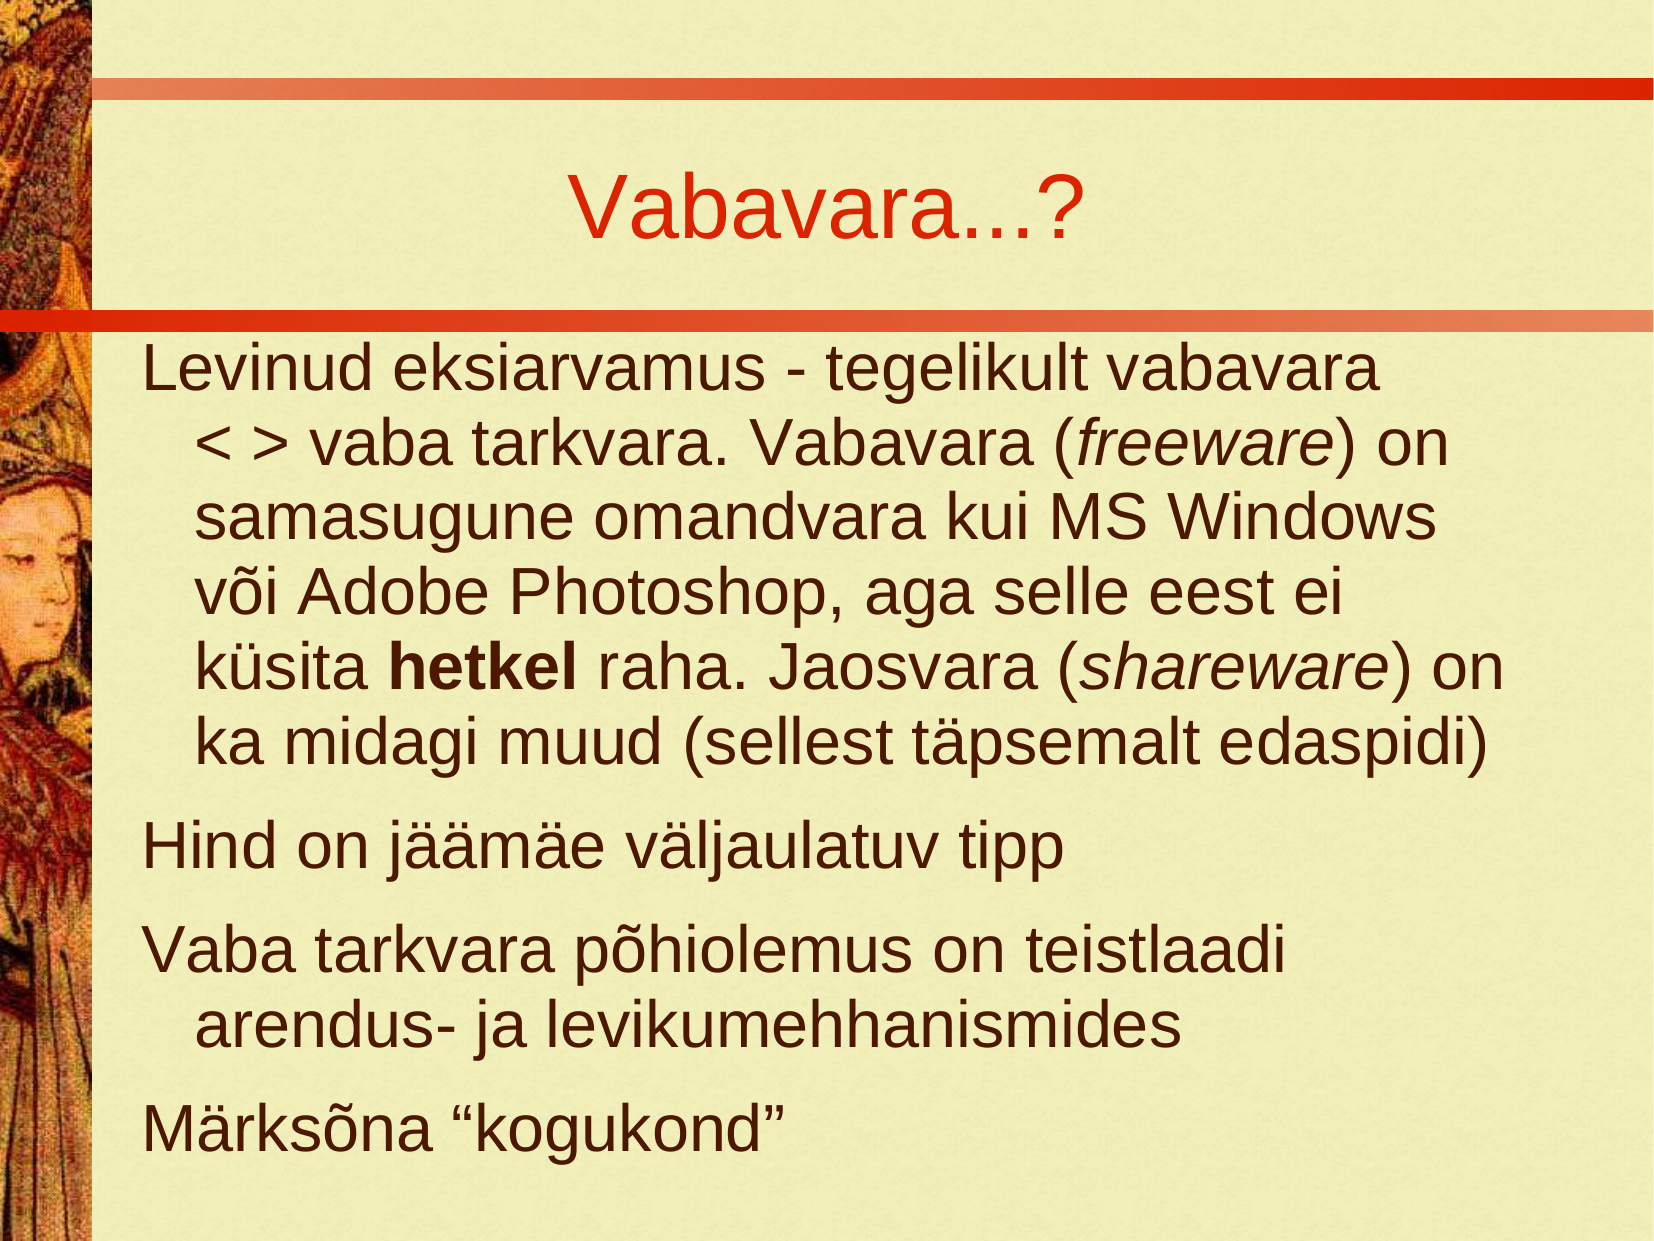

# Vabavara...?
Levinud eksiarvamus - tegelikult vabavara
< > vaba tarkvara. Vabavara (freeware) on samasugune omandvara kui MS Windows või Adobe Photoshop, aga selle eest ei küsita hetkel raha. Jaosvara (shareware) on ka midagi muud (sellest täpsemalt edaspidi)
Hind on jäämäe väljaulatuv tipp
Vaba tarkvara põhiolemus on teistlaadi arendus- ja levikumehhanismides
Märksõna “kogukond”